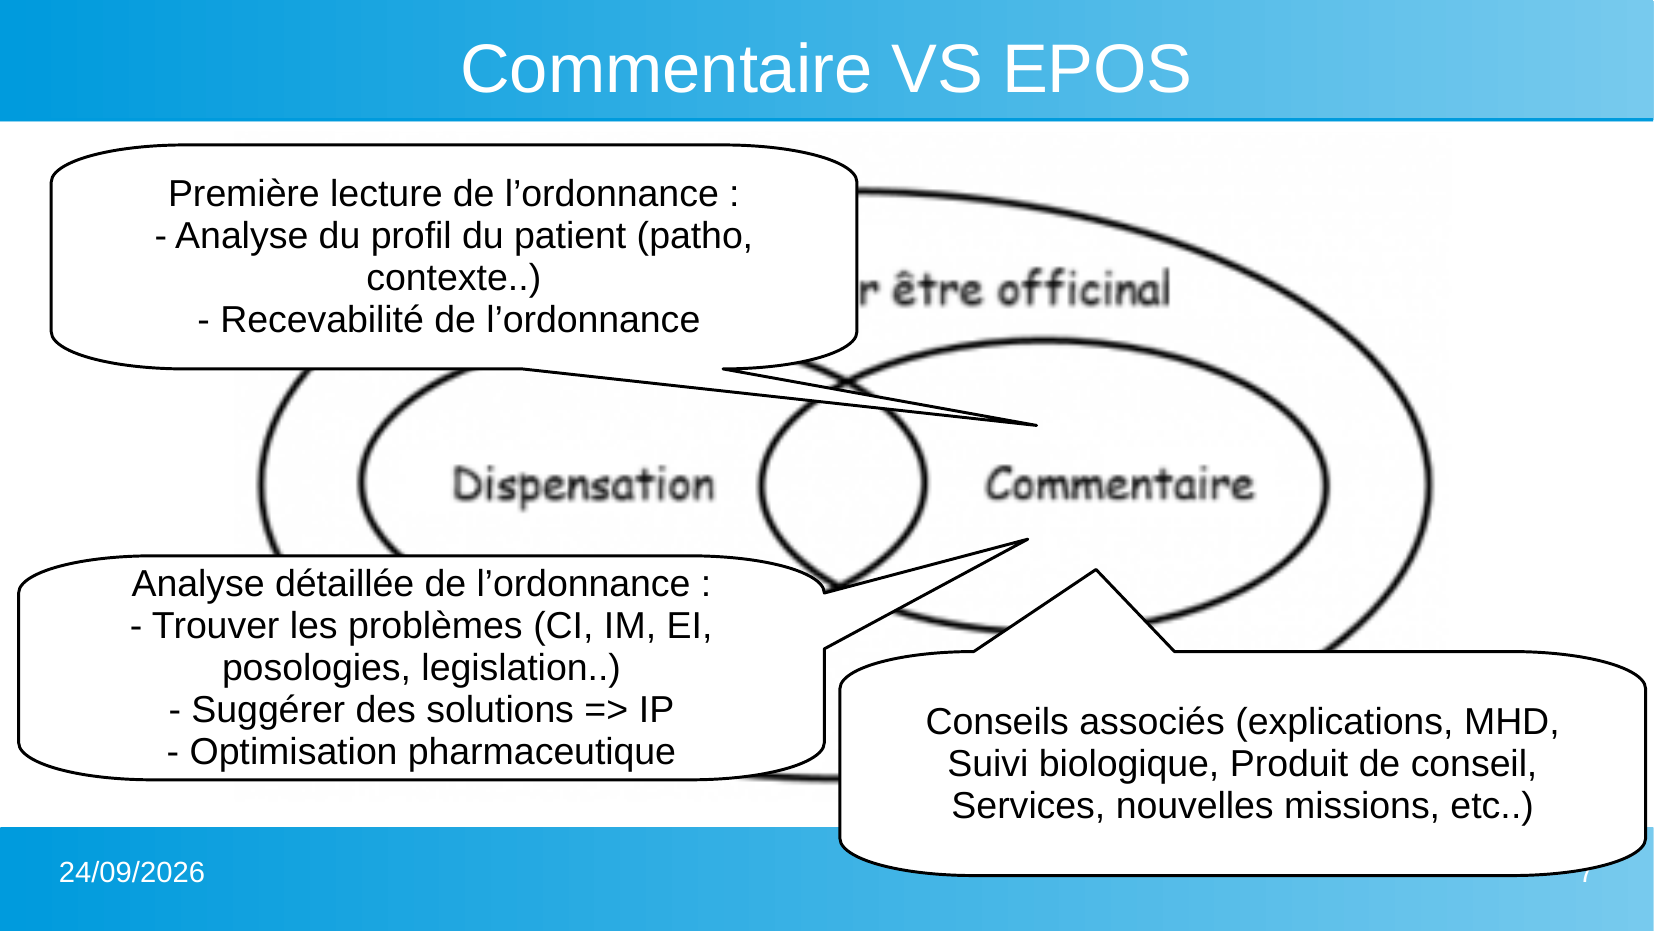

# Commentaire VS EPOS
Première lecture de l’ordonnance :
- Analyse du profil du patient (patho, contexte..)
- Recevabilité de l’ordonnance
Analyse détaillée de l’ordonnance :
- Trouver les problèmes (CI, IM, EI, posologies, legislation..)
- Suggérer des solutions => IP
- Optimisation pharmaceutique
Conseils associés (explications, MHD, Suivi biologique, Produit de conseil, Services, nouvelles missions, etc..)
7